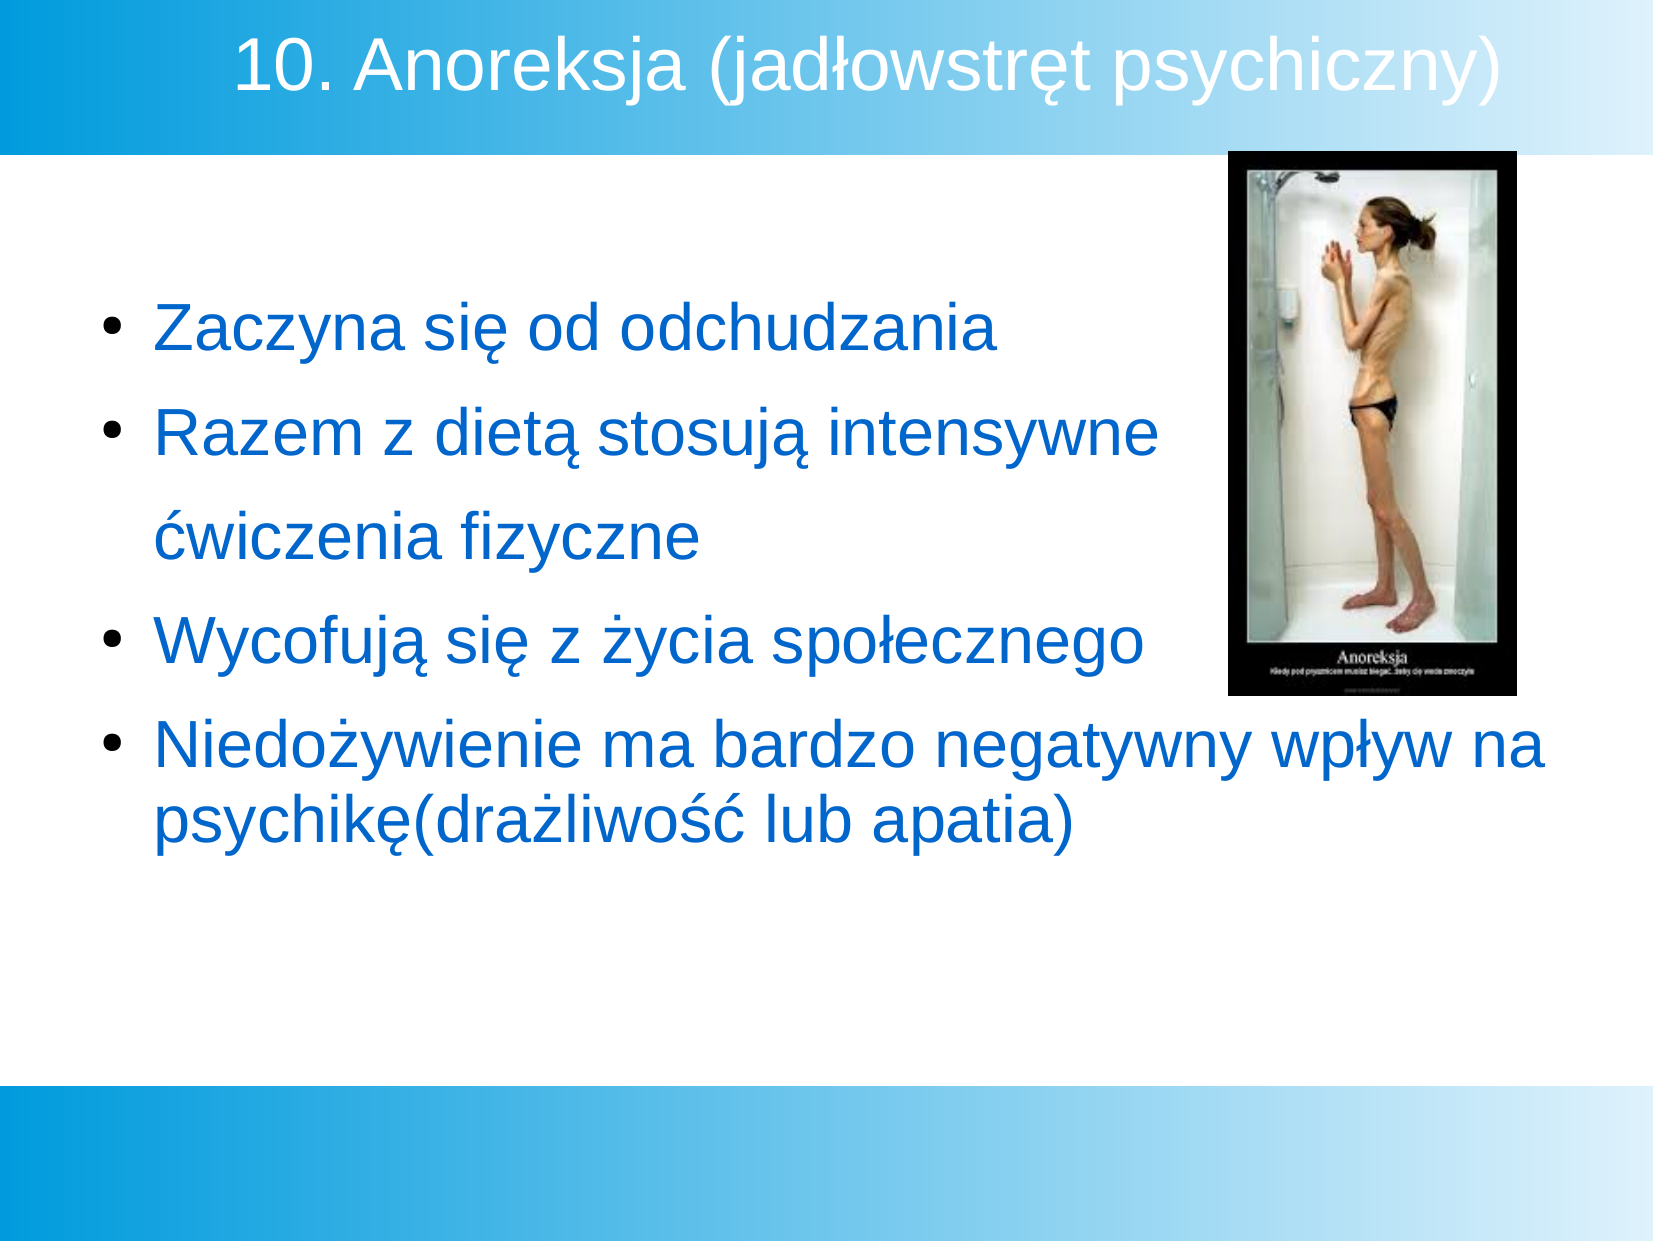

# 10. Anoreksja (jadłowstręt psychiczny)
Zaczyna się od odchudzania
Razem z dietą stosują intensywne
ćwiczenia fizyczne
Wycofują się z życia społecznego
Niedożywienie ma bardzo negatywny wpływ na psychikę(drażliwość lub apatia)